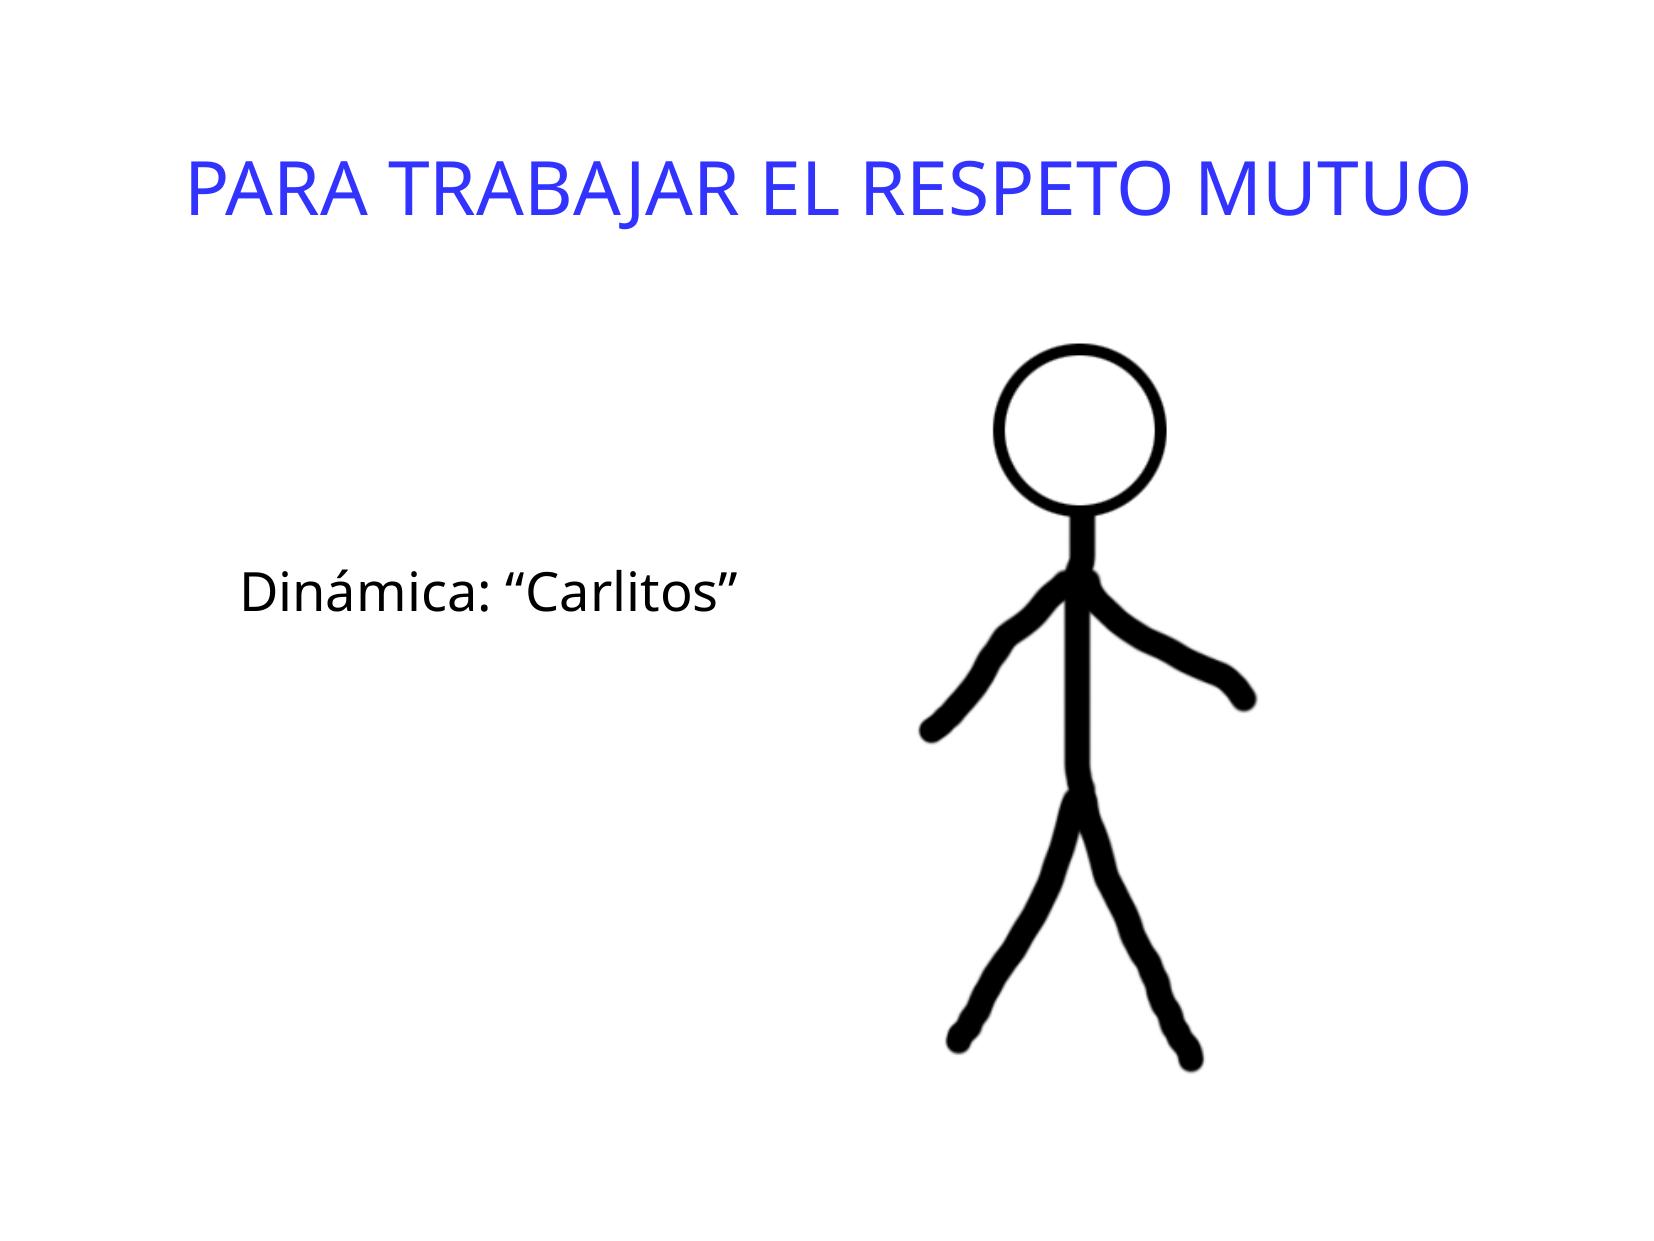

# PARA TRABAJAR EL RESPETO MUTUO
Dinámica: “Carlitos”